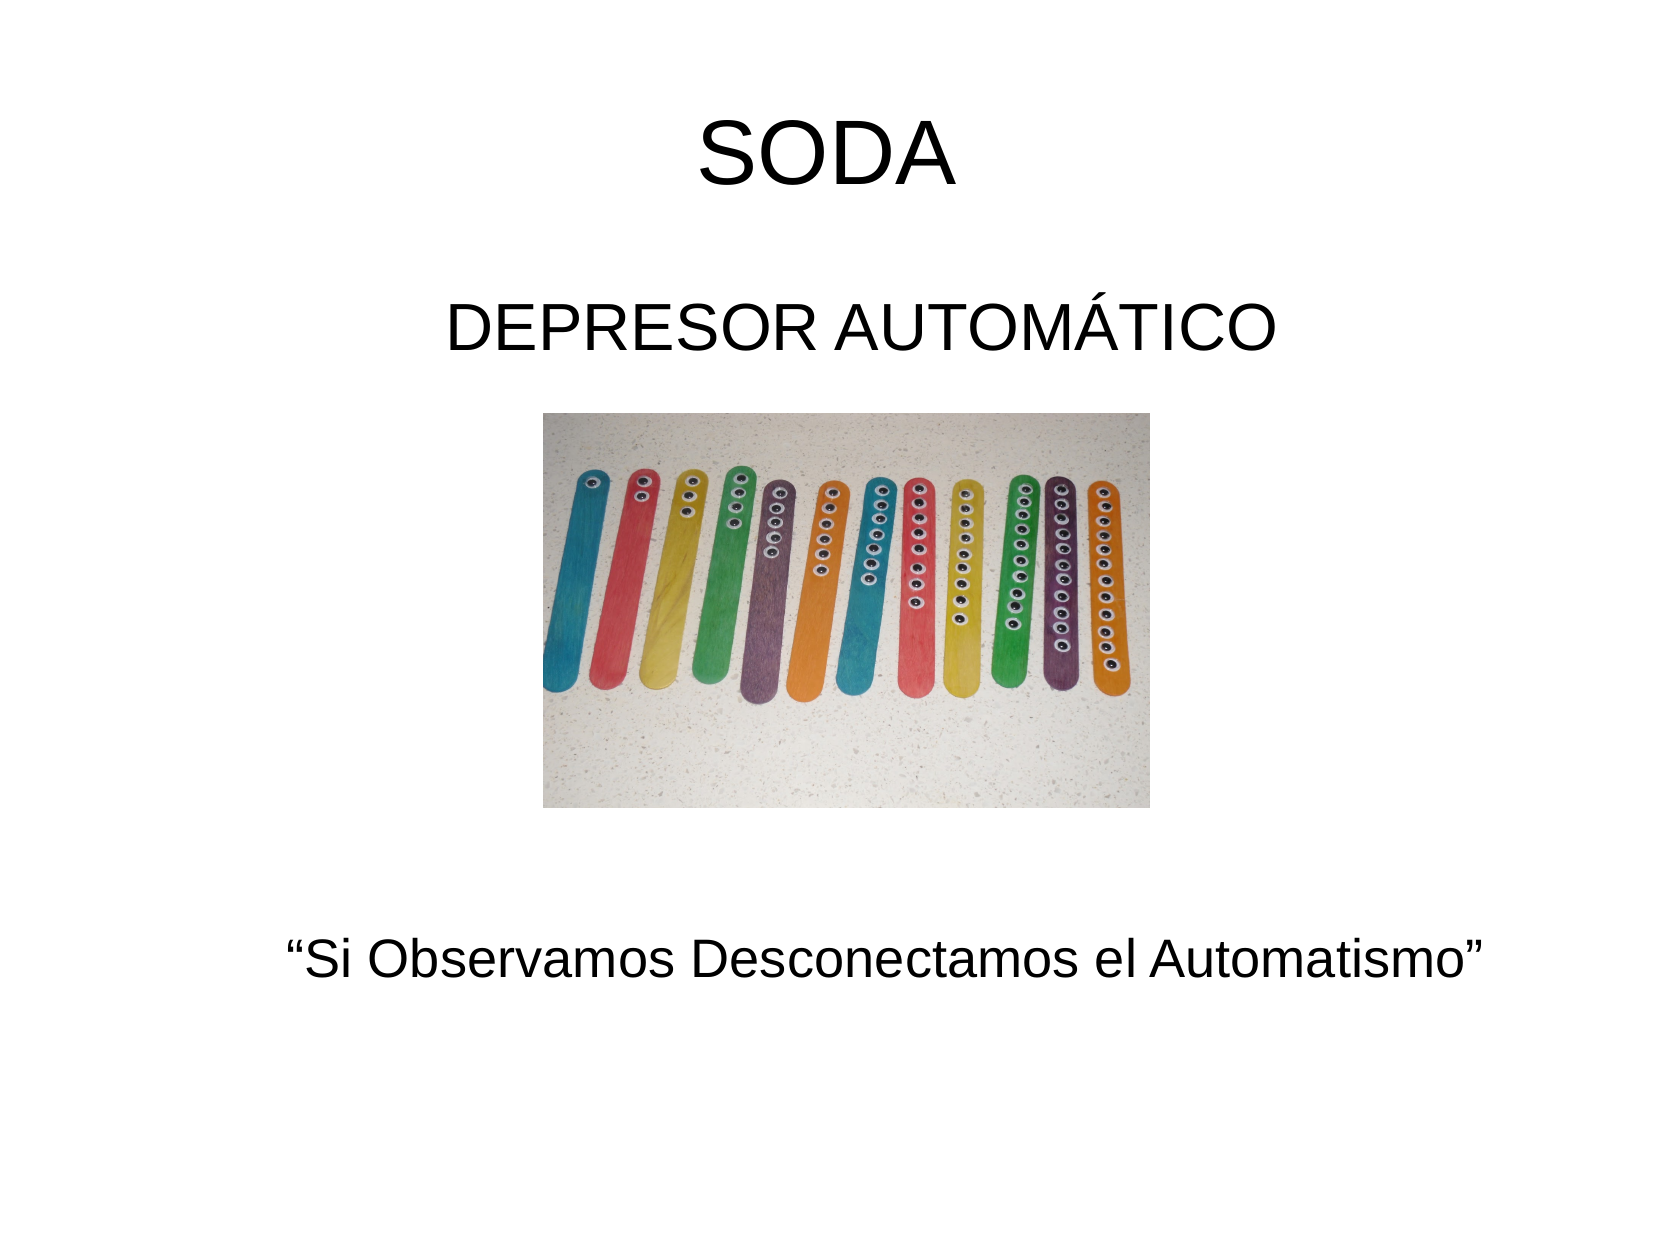

# SODA
DEPRESOR AUTOMÁTICO
“Si Observamos Desconectamos el Automatismo”